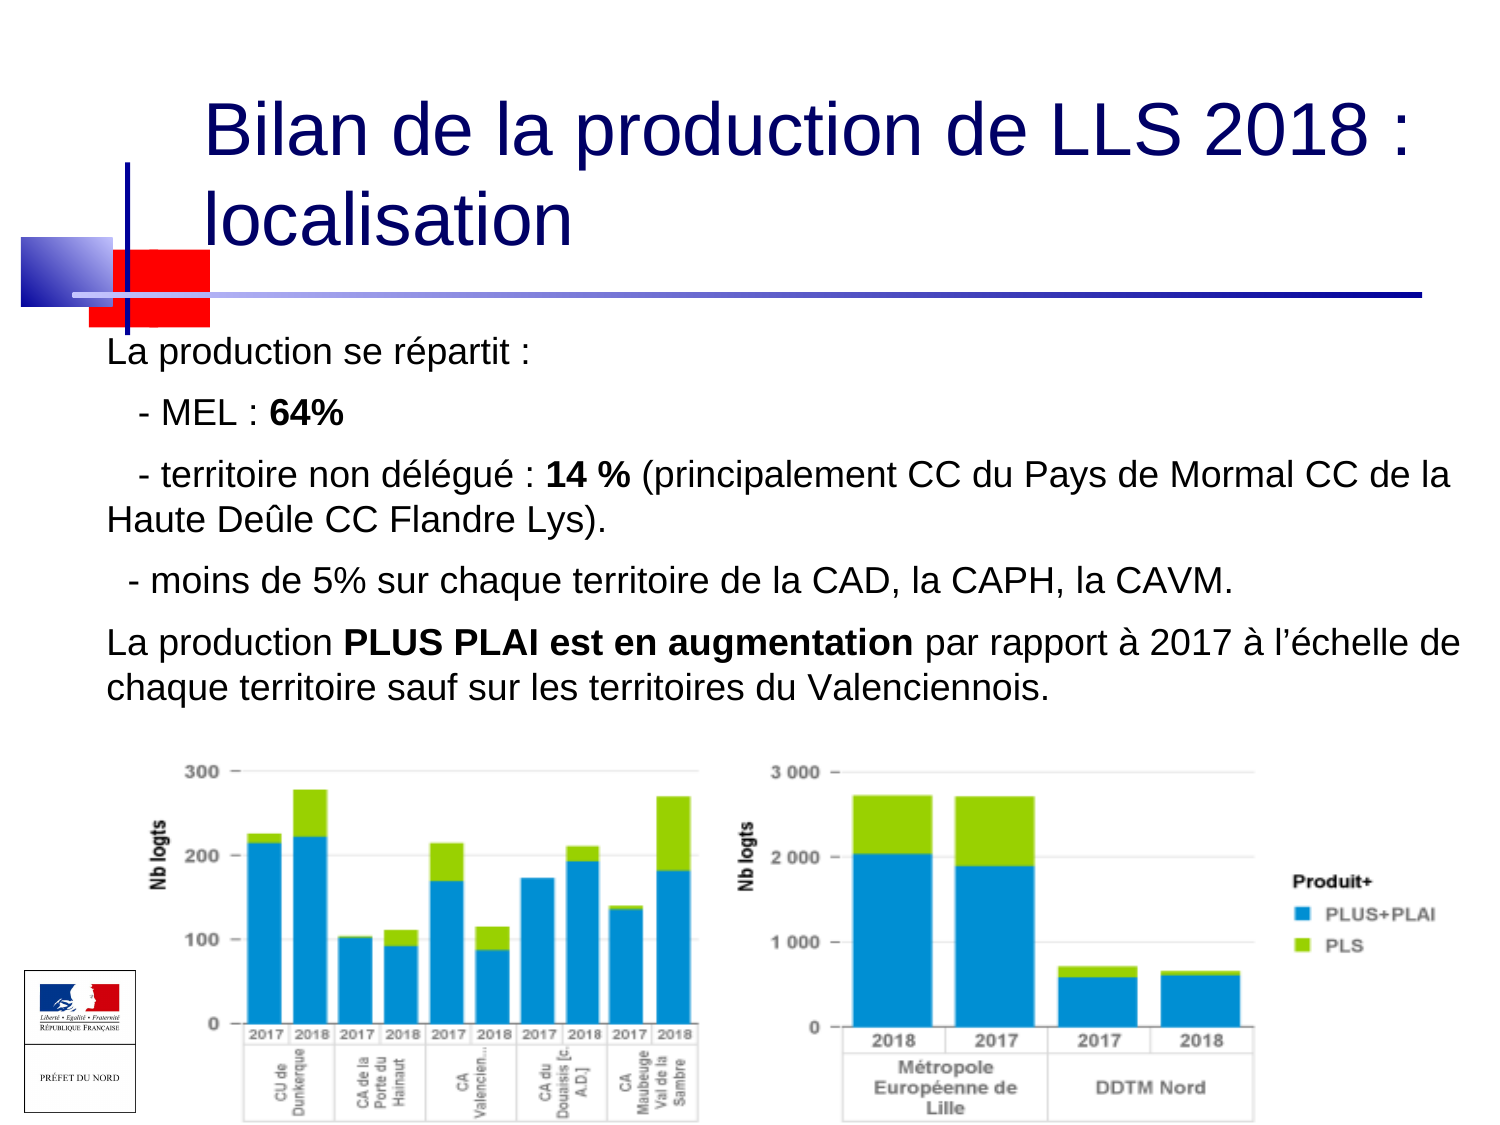

# Bilan de la production de LLS 2018 : localisation
La production se répartit :
 - MEL : 64%
 - territoire non délégué : 14 % (principalement CC du Pays de Mormal CC de la Haute Deûle CC Flandre Lys).
 - moins de 5% sur chaque territoire de la CAD, la CAPH, la CAVM.
La production PLUS PLAI est en augmentation par rapport à 2017 à l’échelle de chaque territoire sauf sur les territoires du Valenciennois.